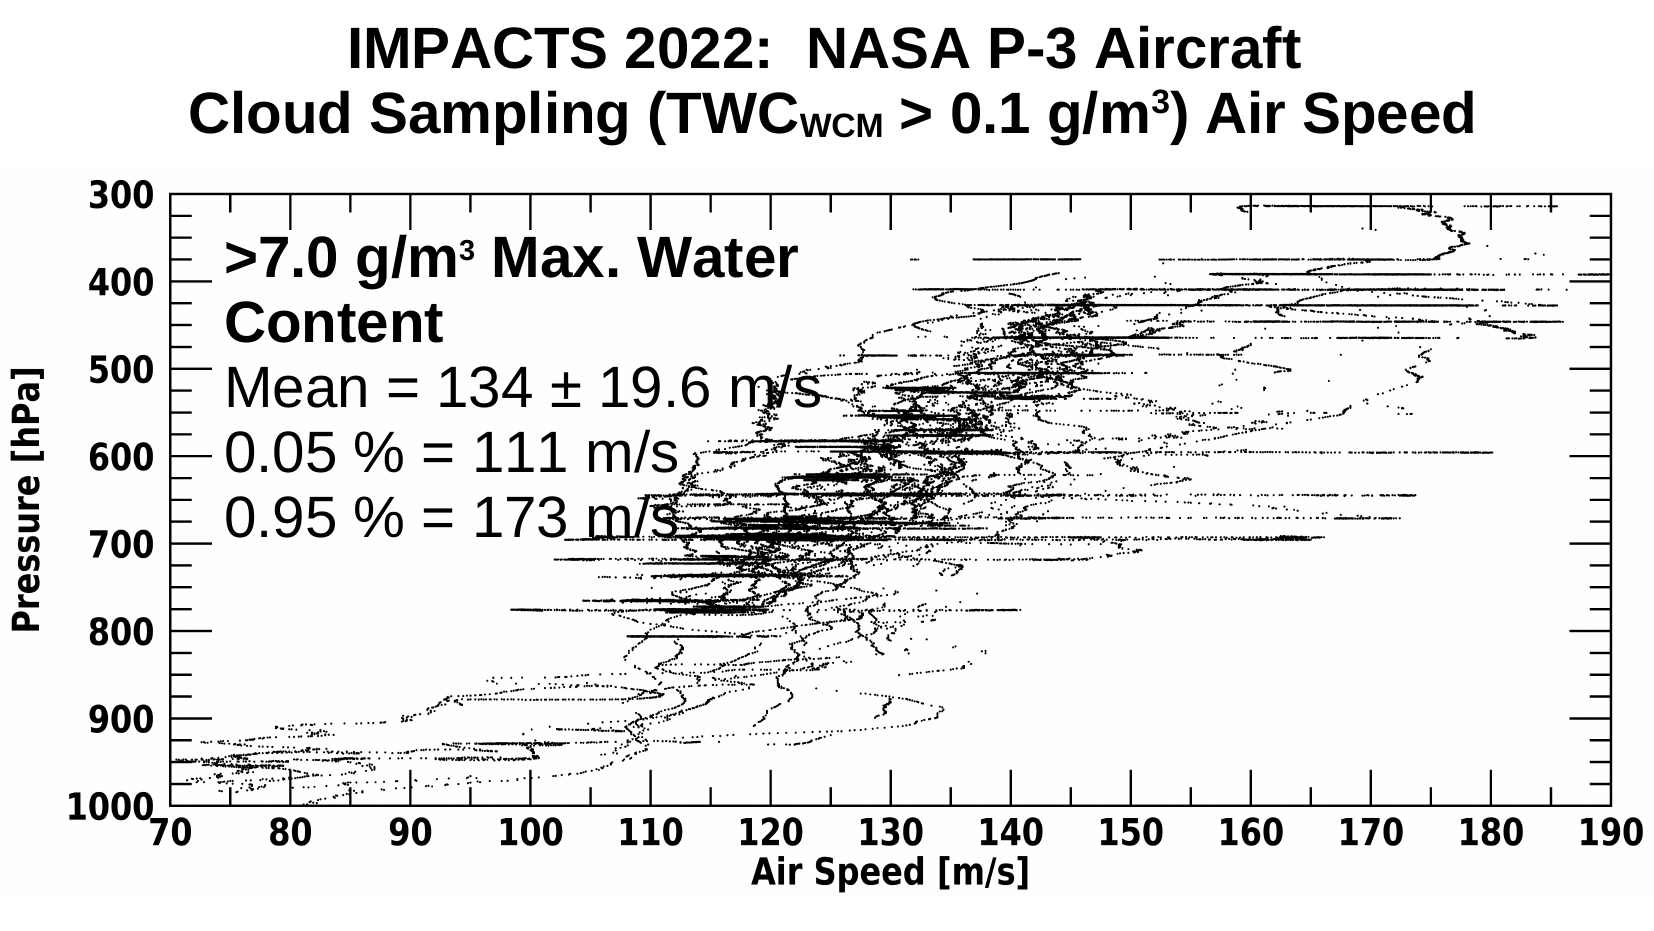

IMPACTS 2022: NASA P-3 Aircraft
 Cloud Sampling (TWCWCM > 0.1 g/m3) Air Speed
>7.0 g/m3 Max. Water Content
Mean = 134 ± 19.6 m/s
0.05 % = 111 m/s
0.95 % = 173 m/s